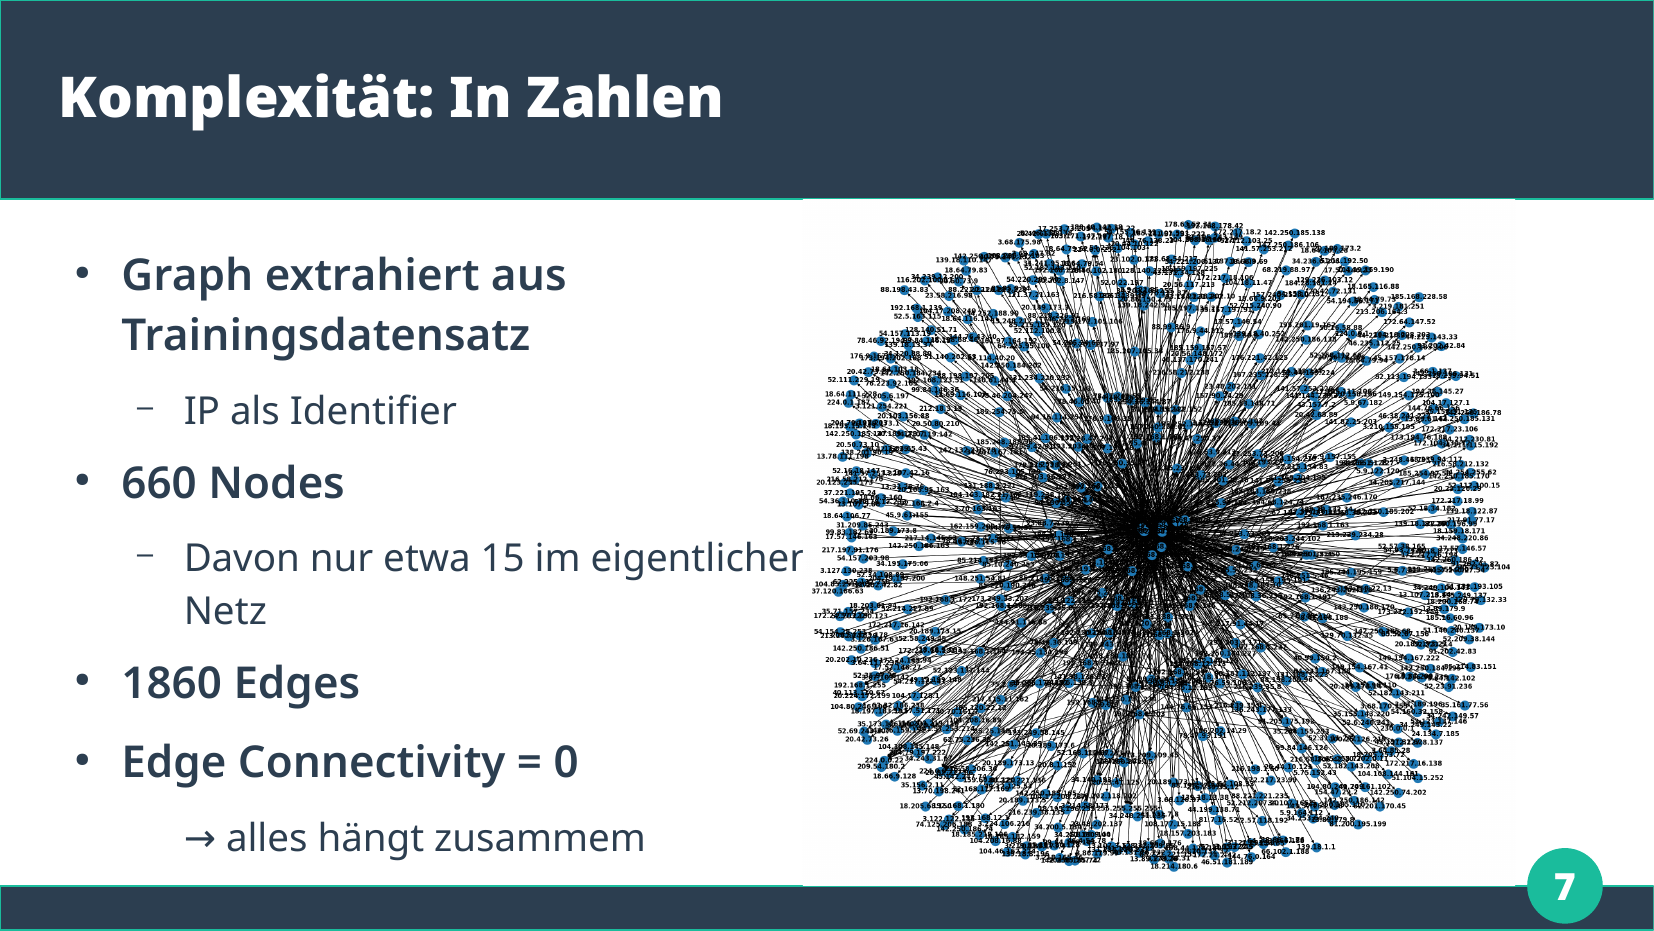

# Komplexität: In Zahlen
Graph extrahiert aus Trainingsdatensatz
IP als Identifier
660 Nodes
Davon nur etwa 15 im eigentlichen Netz
1860 Edges
Edge Connectivity = 0
→ alles hängt zusammem
7